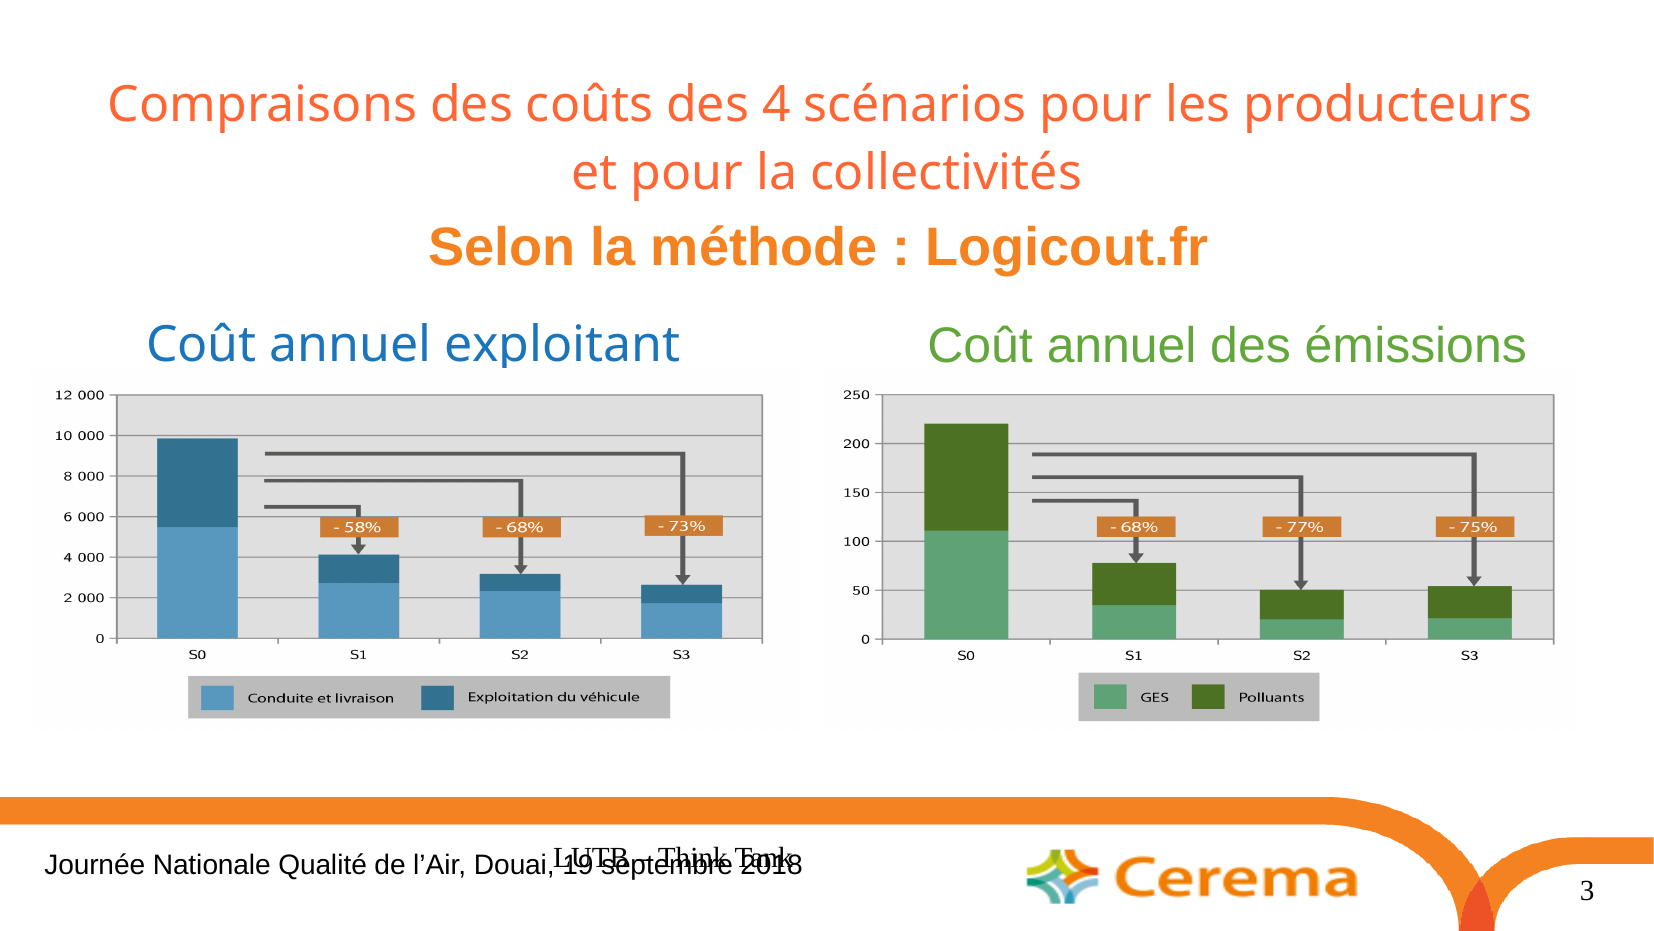

Compraisons des coûts des 4 scénarios pour les producteurs
et pour la collectivités
Selon la méthode : Logicout.fr
# Coût annuel exploitant
Coût annuel des émissions
Journée Nationale Qualité de l’Air, Douai, 19 septembre 2018
RMT Biomasse - Paris, 17 janv. 2017
3